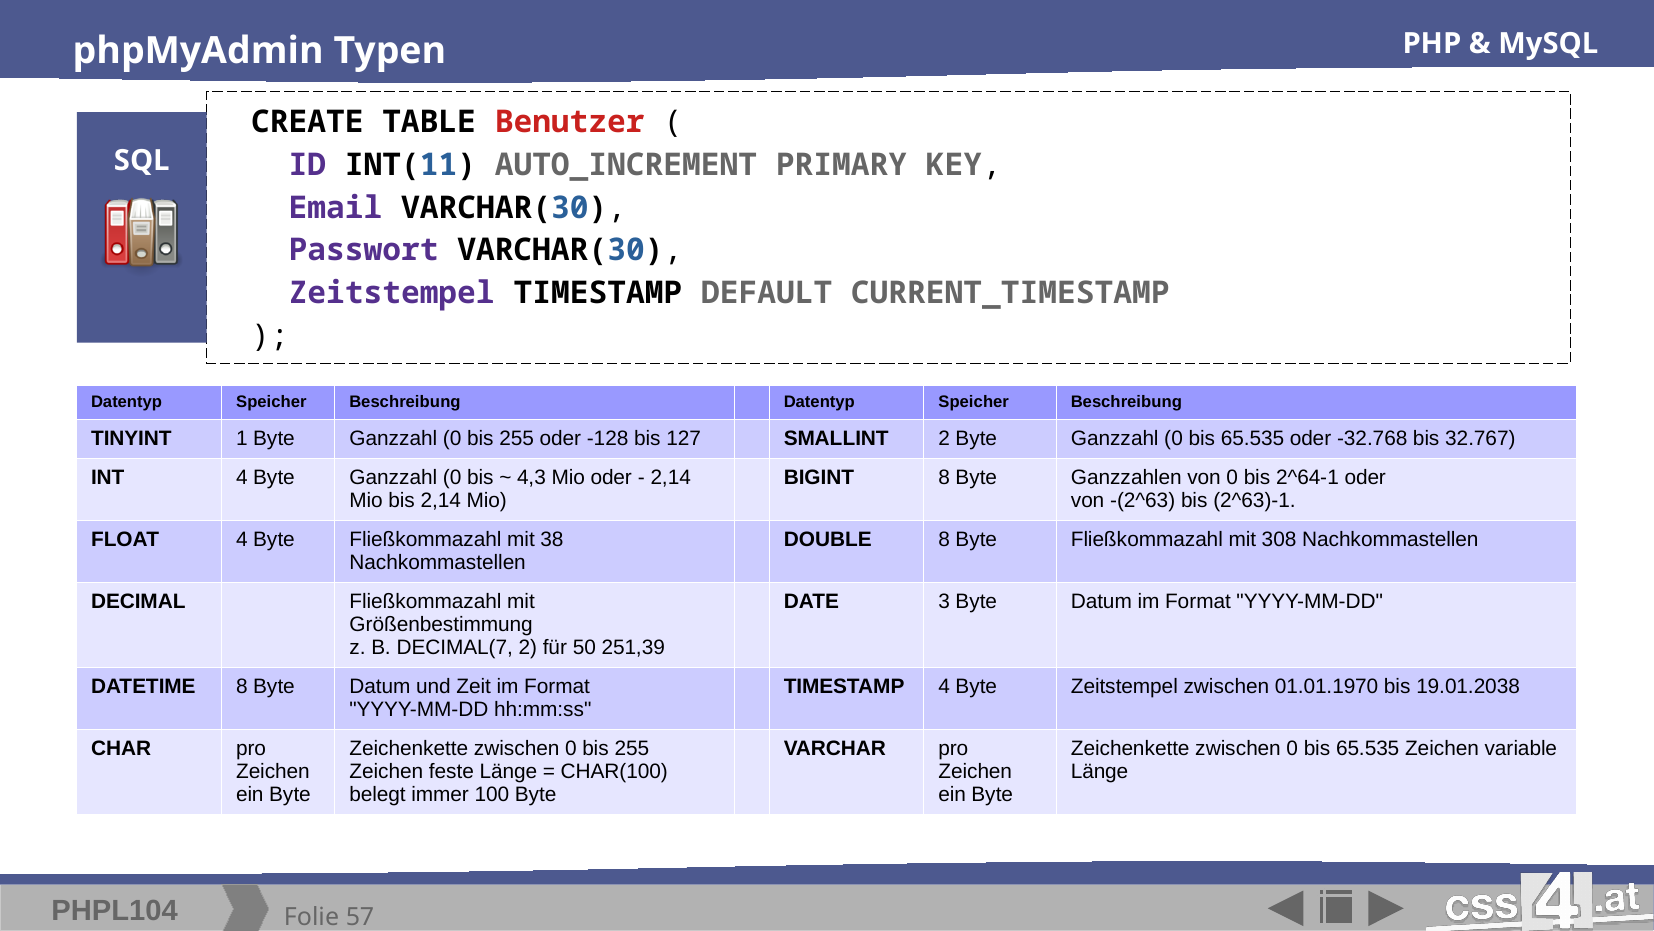

PHP & MySQL
phpMyAdmin Typen
CREATE TABLE Benutzer (
 ID INT(11) AUTO_INCREMENT PRIMARY KEY,
 Email VARCHAR(30),
 Passwort VARCHAR(30),
 Zeitstempel TIMESTAMP DEFAULT CURRENT_TIMESTAMP
);
SQL
| Datentyp | Speicher | Beschreibung | | Datentyp | Speicher | Beschreibung |
| --- | --- | --- | --- | --- | --- | --- |
| TINYINT | 1 Byte | Ganzzahl (0 bis 255 oder -128 bis 127 | | SMALLINT | 2 Byte | Ganzzahl (0 bis 65.535 oder -32.768 bis 32.767) |
| INT | 4 Byte | Ganzzahl (0 bis ~ 4,3 Mio oder - 2,14 Mio bis 2,14 Mio) | | BIGINT | 8 Byte | Ganzzahlen von 0 bis 2^64-1 oder von -(2^63) bis (2^63)-1. |
| FLOAT | 4 Byte | Fließkommazahl mit 38 Nachkommastellen | | DOUBLE | 8 Byte | Fließkommazahl mit 308 Nachkommastellen |
| DECIMAL | | Fließkommazahl mit Größenbestimmung z. B. DECIMAL(7, 2) für 50 251,39 | | DATE | 3 Byte | Datum im Format "YYYY-MM-DD" |
| DATETIME | 8 Byte | Datum und Zeit im Format "YYYY-MM-DD hh:mm:ss" | | TIMESTAMP | 4 Byte | Zeitstempel zwischen 01.01.1970 bis 19.01.2038 |
| CHAR | pro Zeichen ein Byte | Zeichenkette zwischen 0 bis 255 Zeichen feste Länge = CHAR(100) belegt immer 100 Byte | | VARCHAR | pro Zeichen ein Byte | Zeichenkette zwischen 0 bis 65.535 Zeichen variable Länge |
PHPL104
Folie